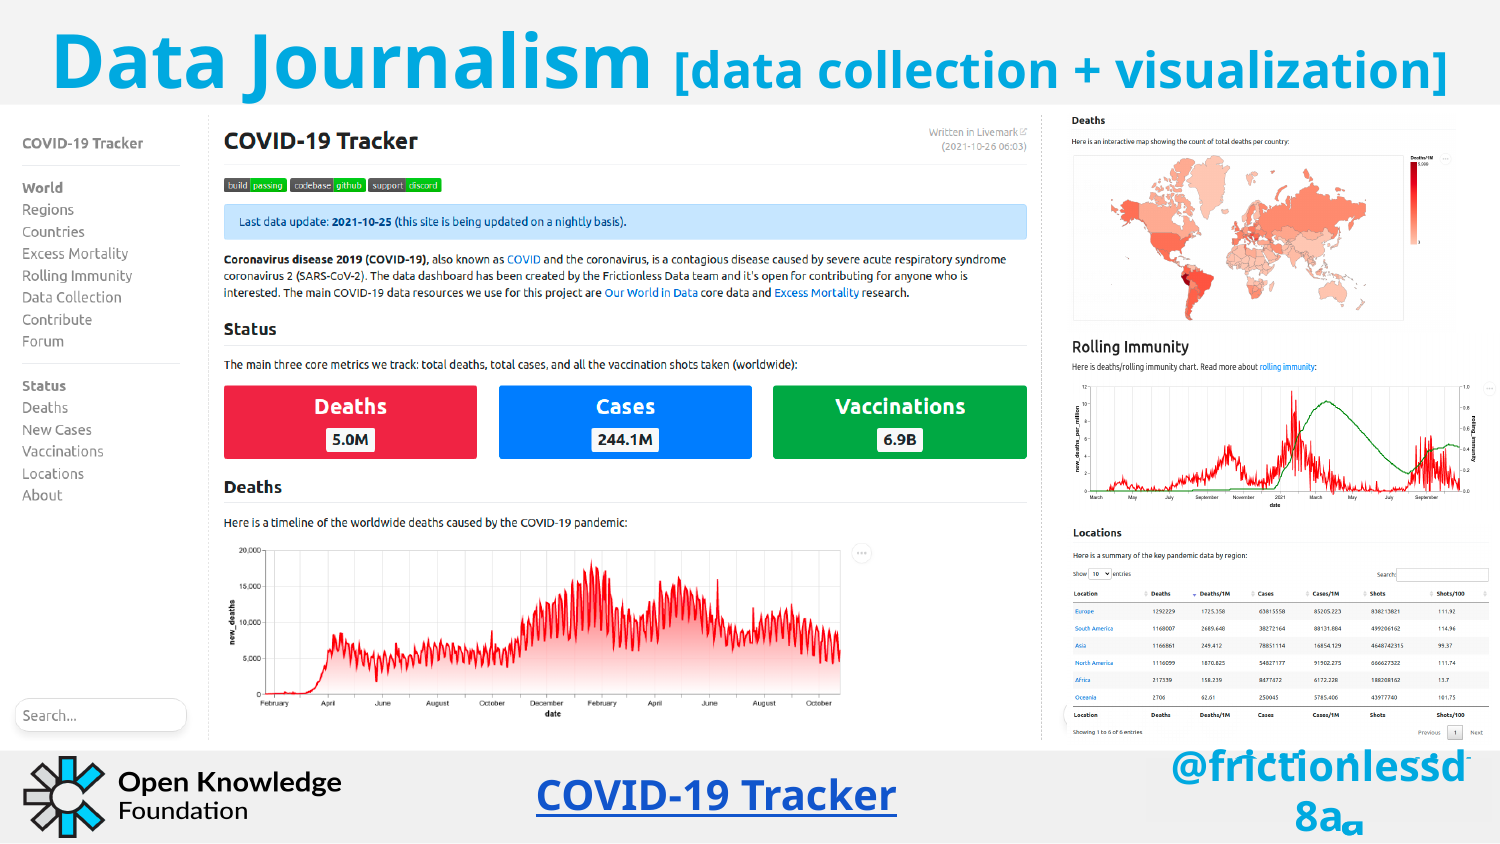

Data Journalism [data collection + visualization]
COVID-19 Tracker
@frictionlessd8a
@lilscientista